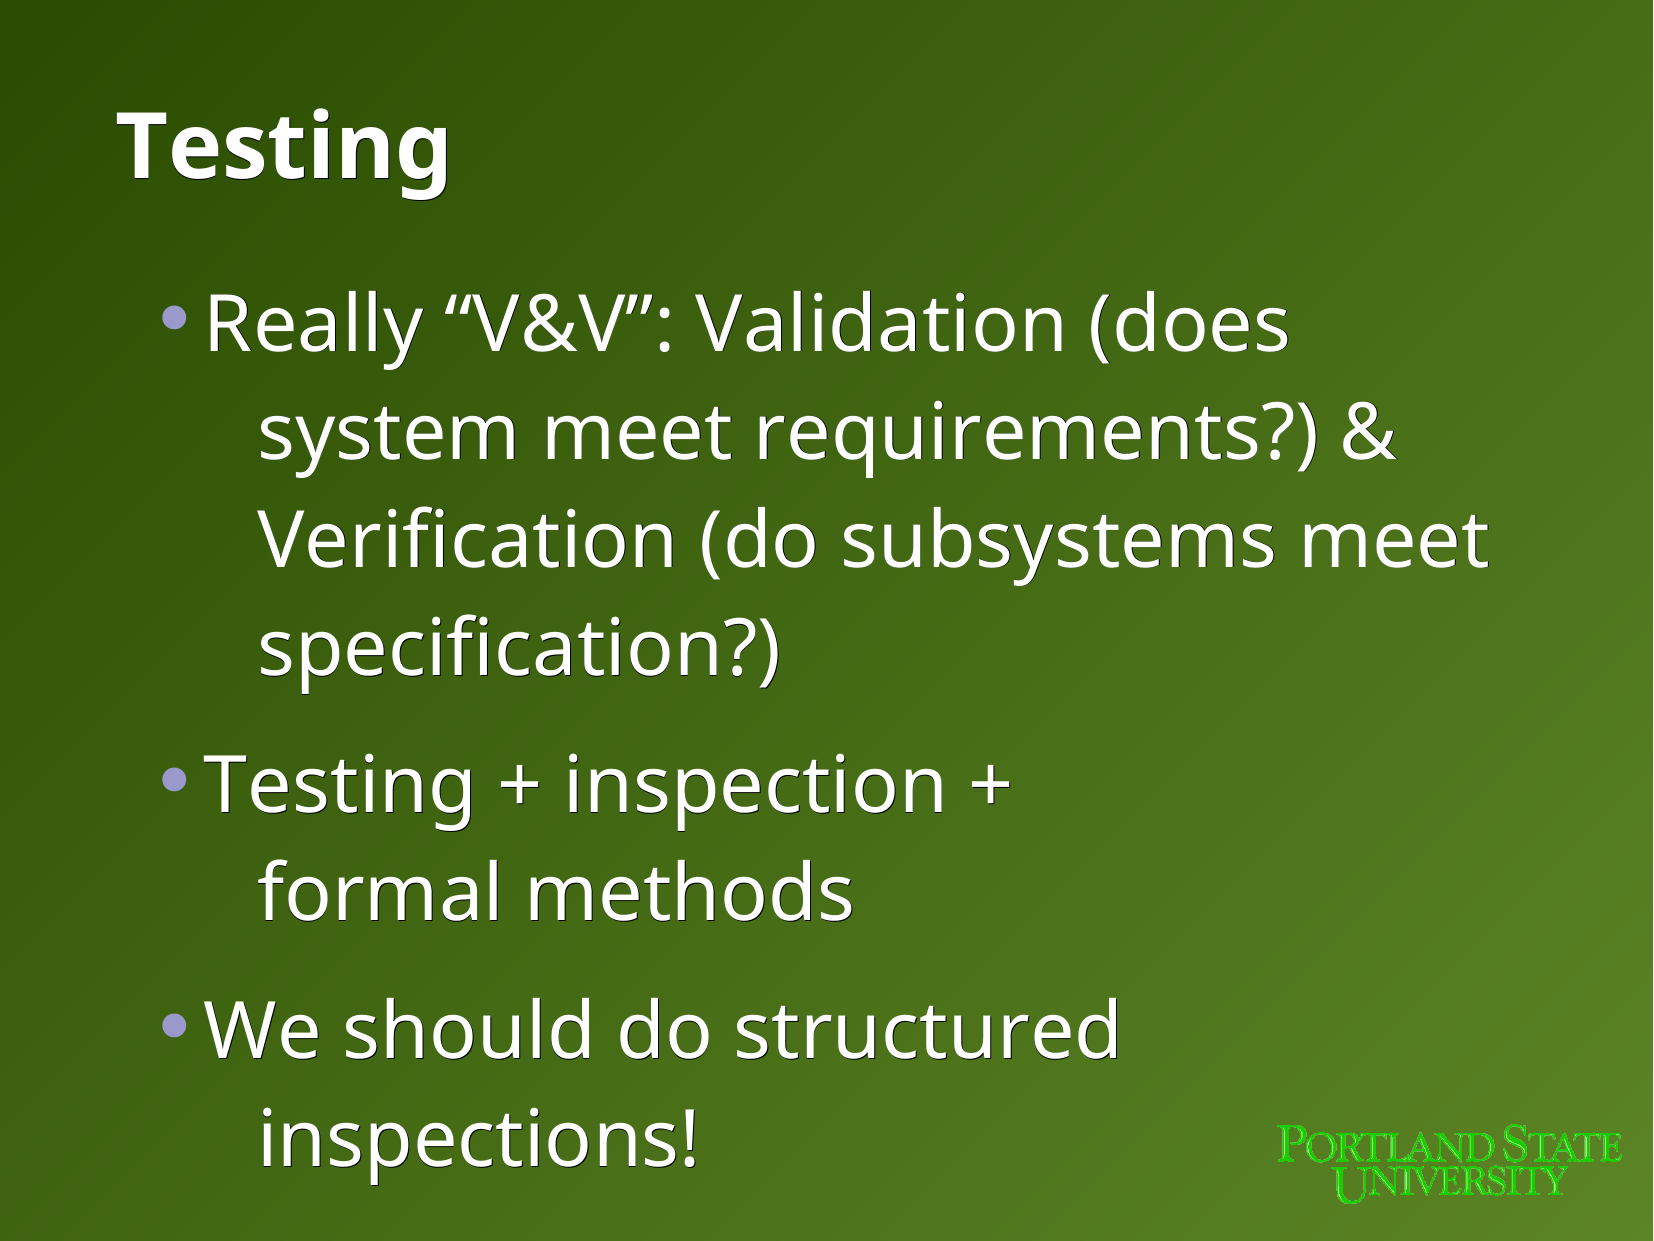

# Testing
Really “V&V”: Validation (does system meet requirements?) &
Verification (do subsystems meet specification?)
Testing + inspection +
formal methods
We should do structured inspections!